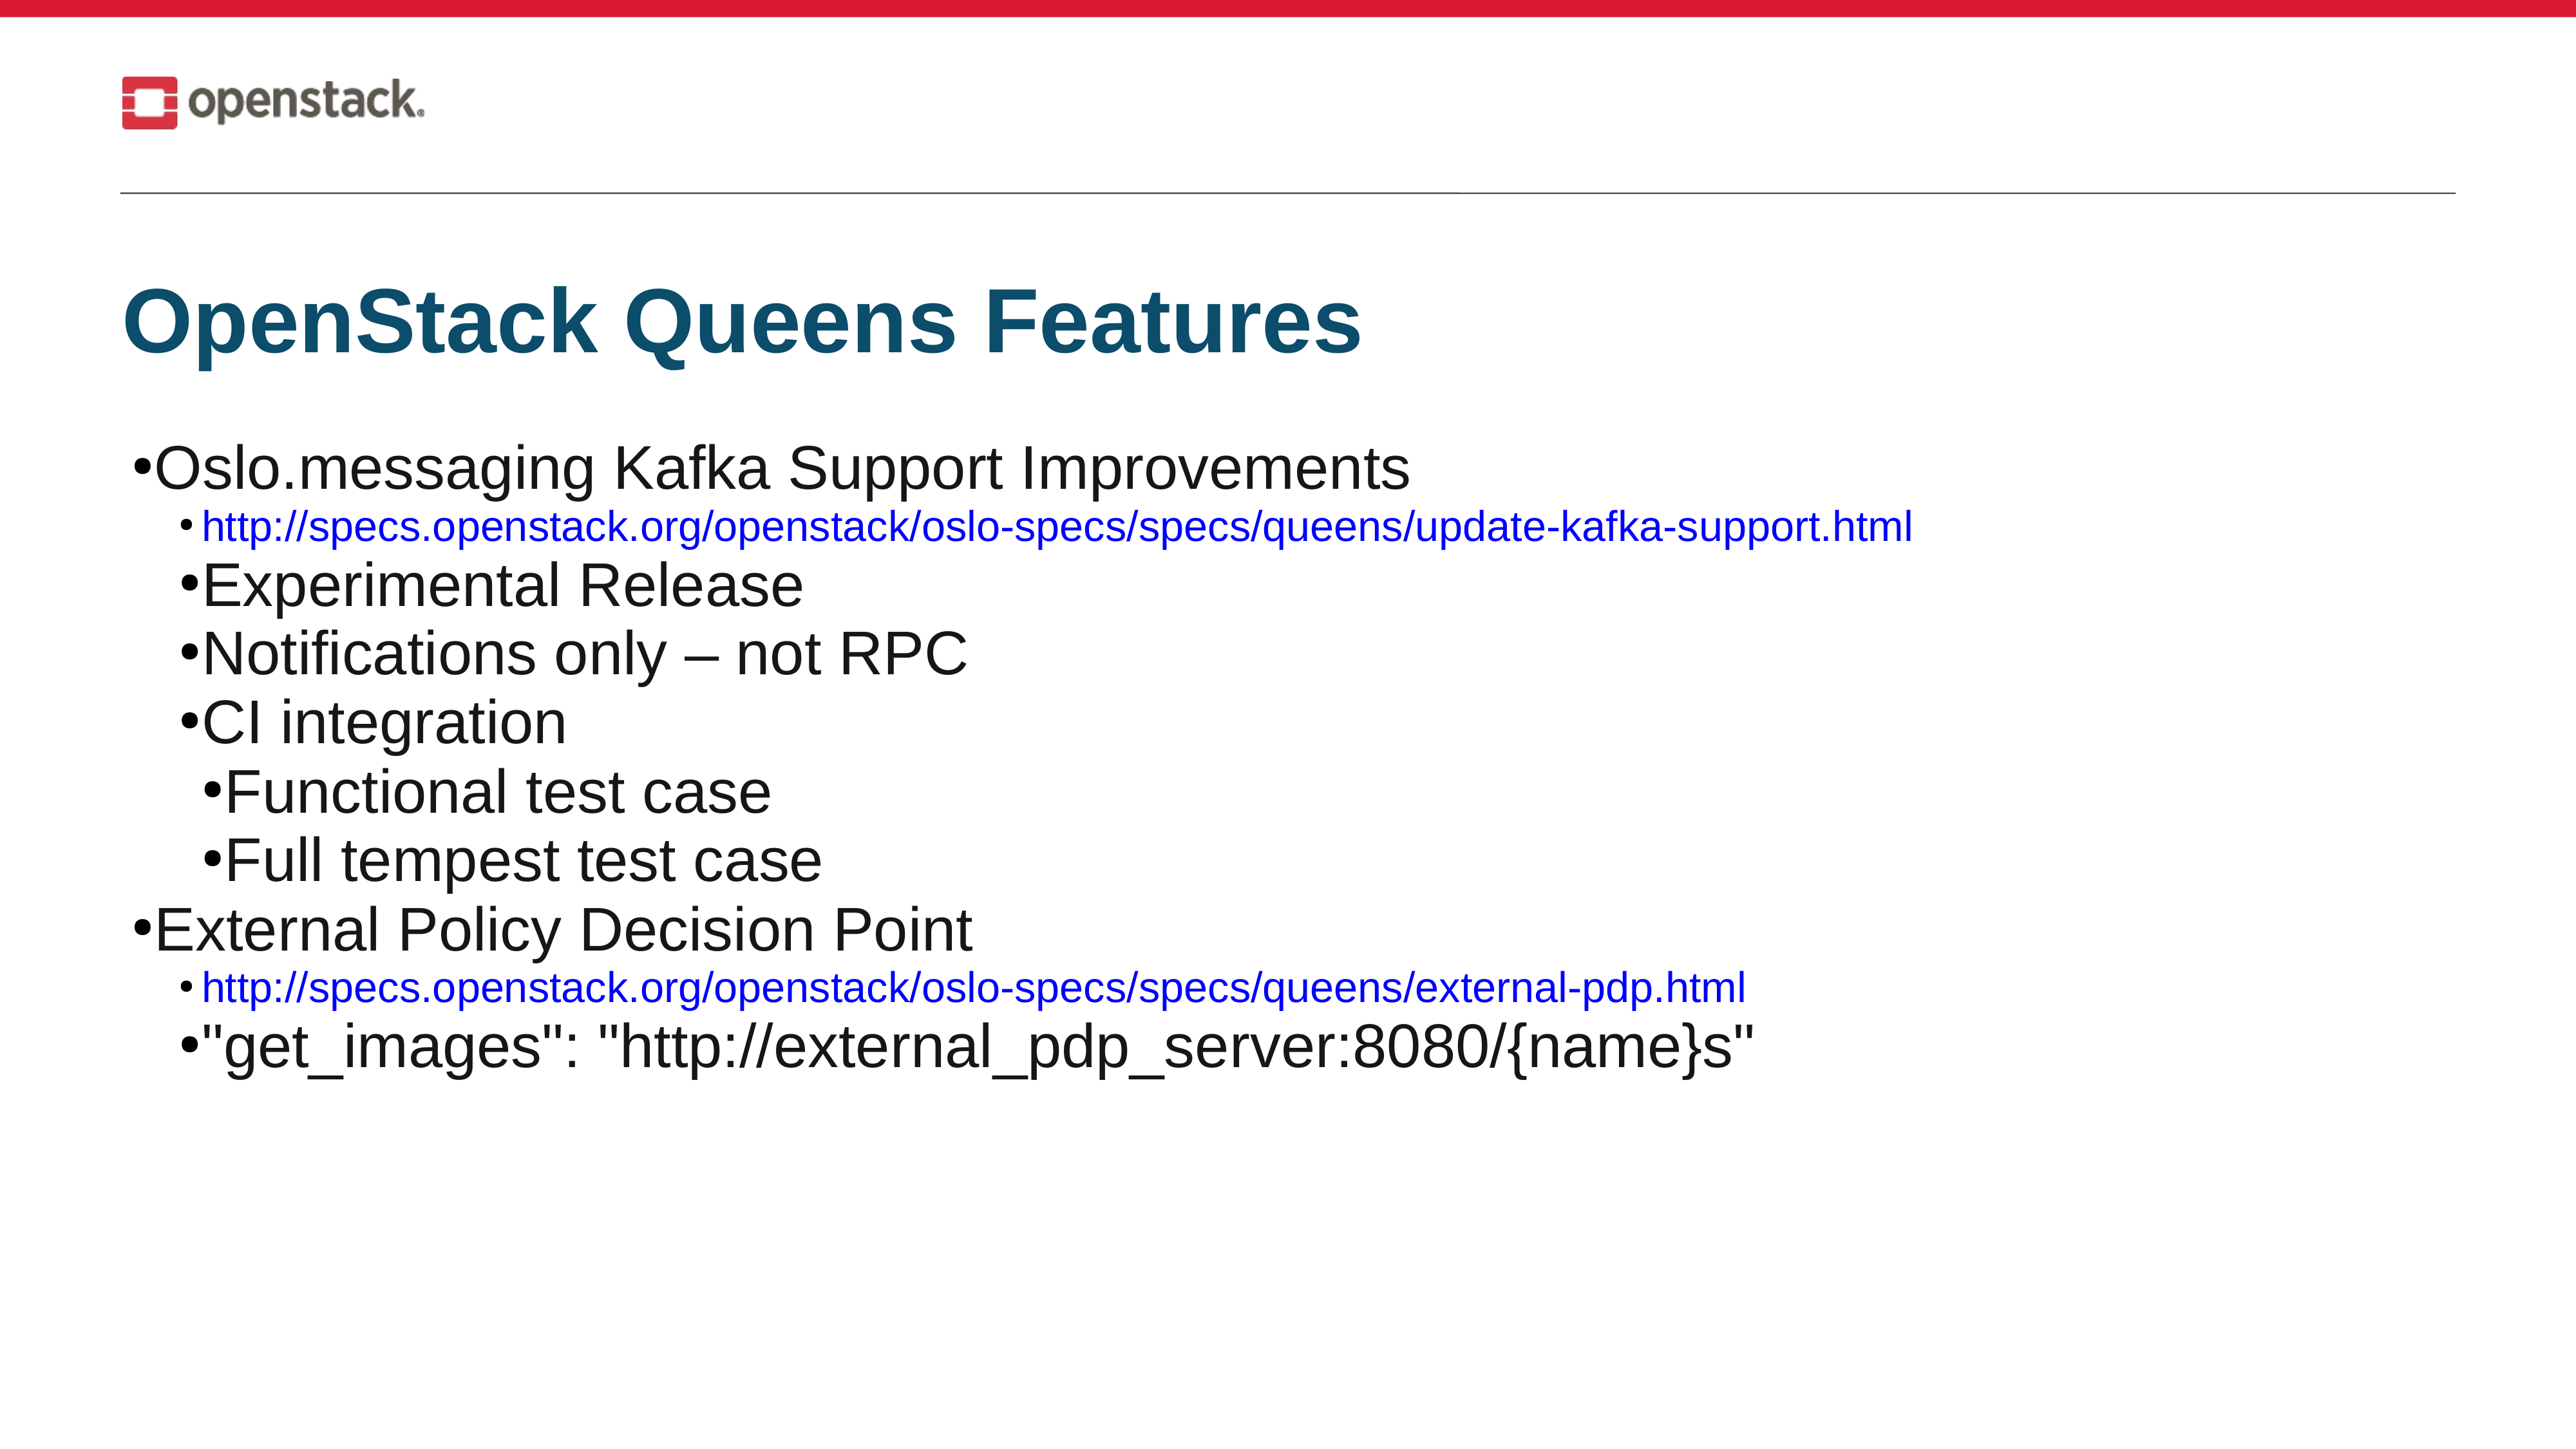

OpenStack Queens Features
Oslo.messaging Kafka Support Improvements
http://specs.openstack.org/openstack/oslo-specs/specs/queens/update-kafka-support.html
Experimental Release
Notifications only – not RPC
CI integration
Functional test case
Full tempest test case
External Policy Decision Point
http://specs.openstack.org/openstack/oslo-specs/specs/queens/external-pdp.html
"get_images": "http://external_pdp_server:8080/{name}s"